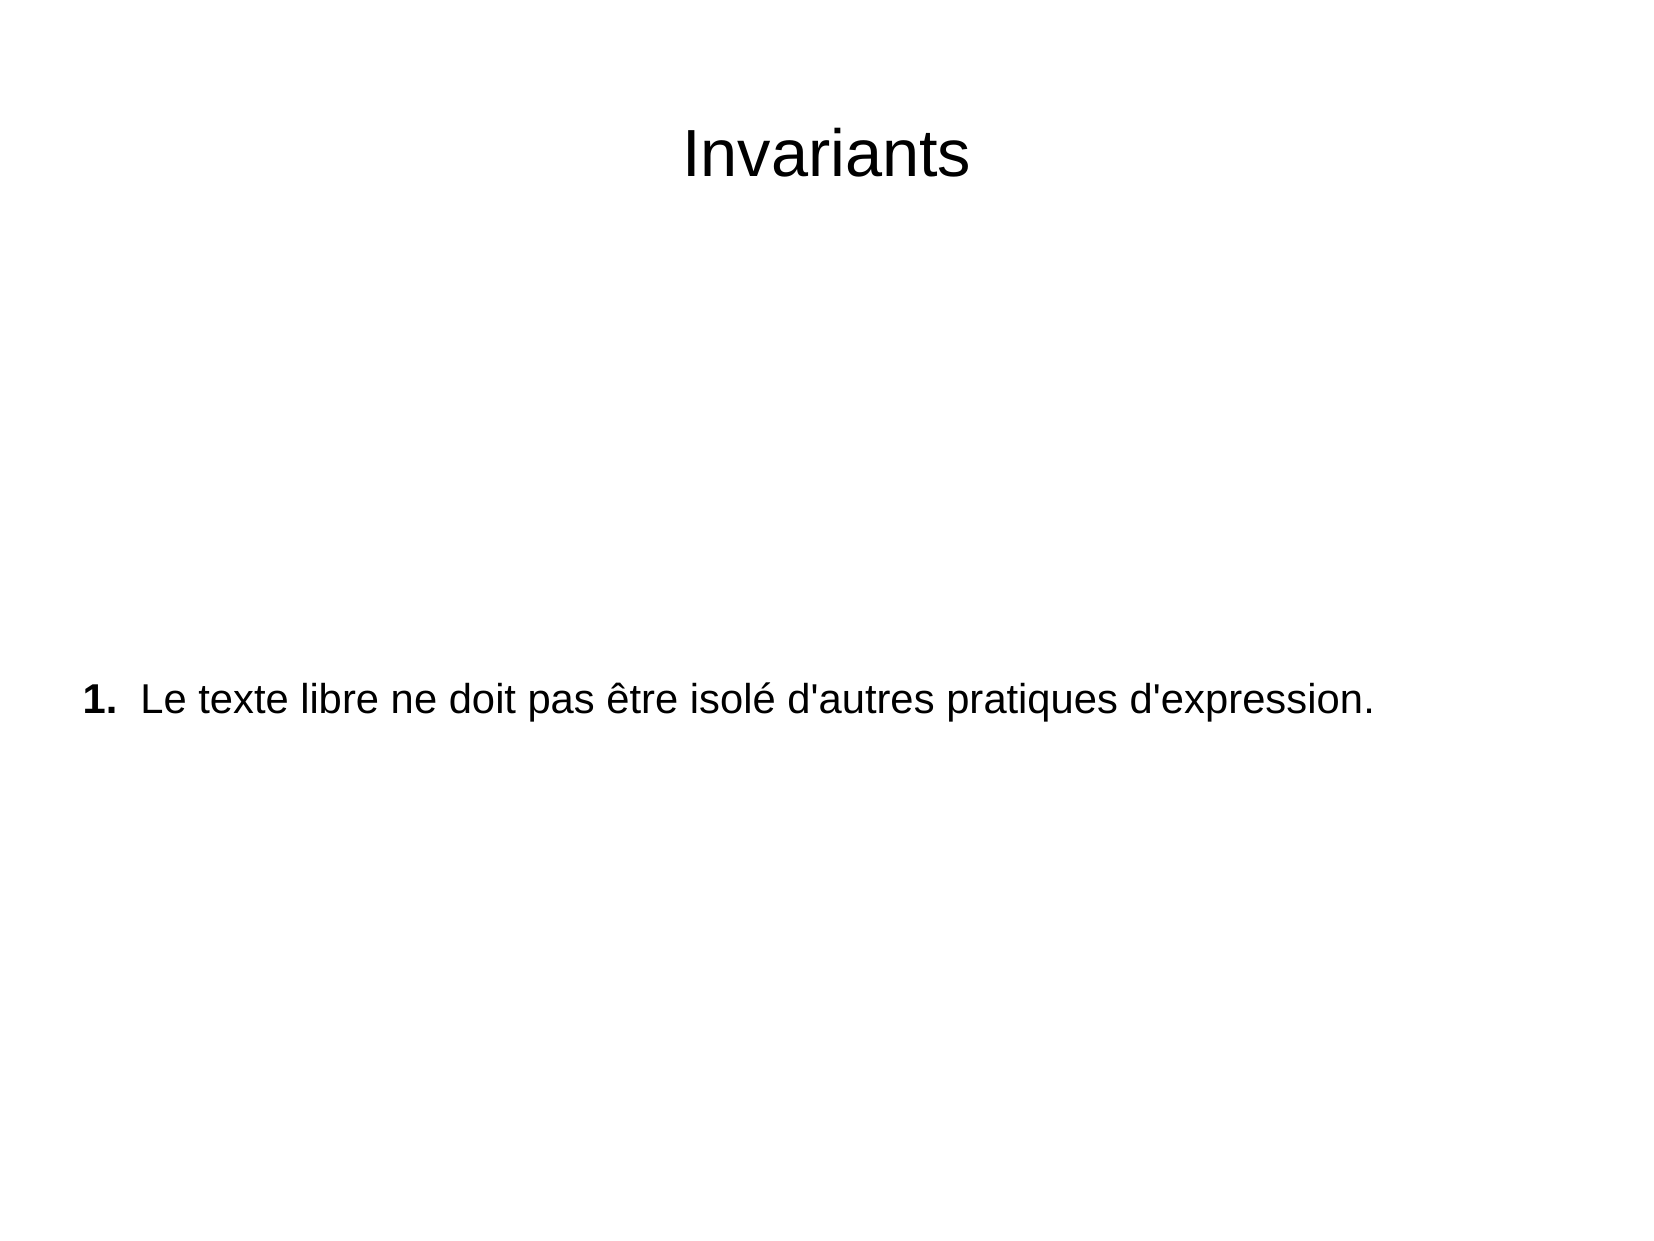

# Invariants
1. Le texte libre ne doit pas être isolé d'autres pratiques d'expression.